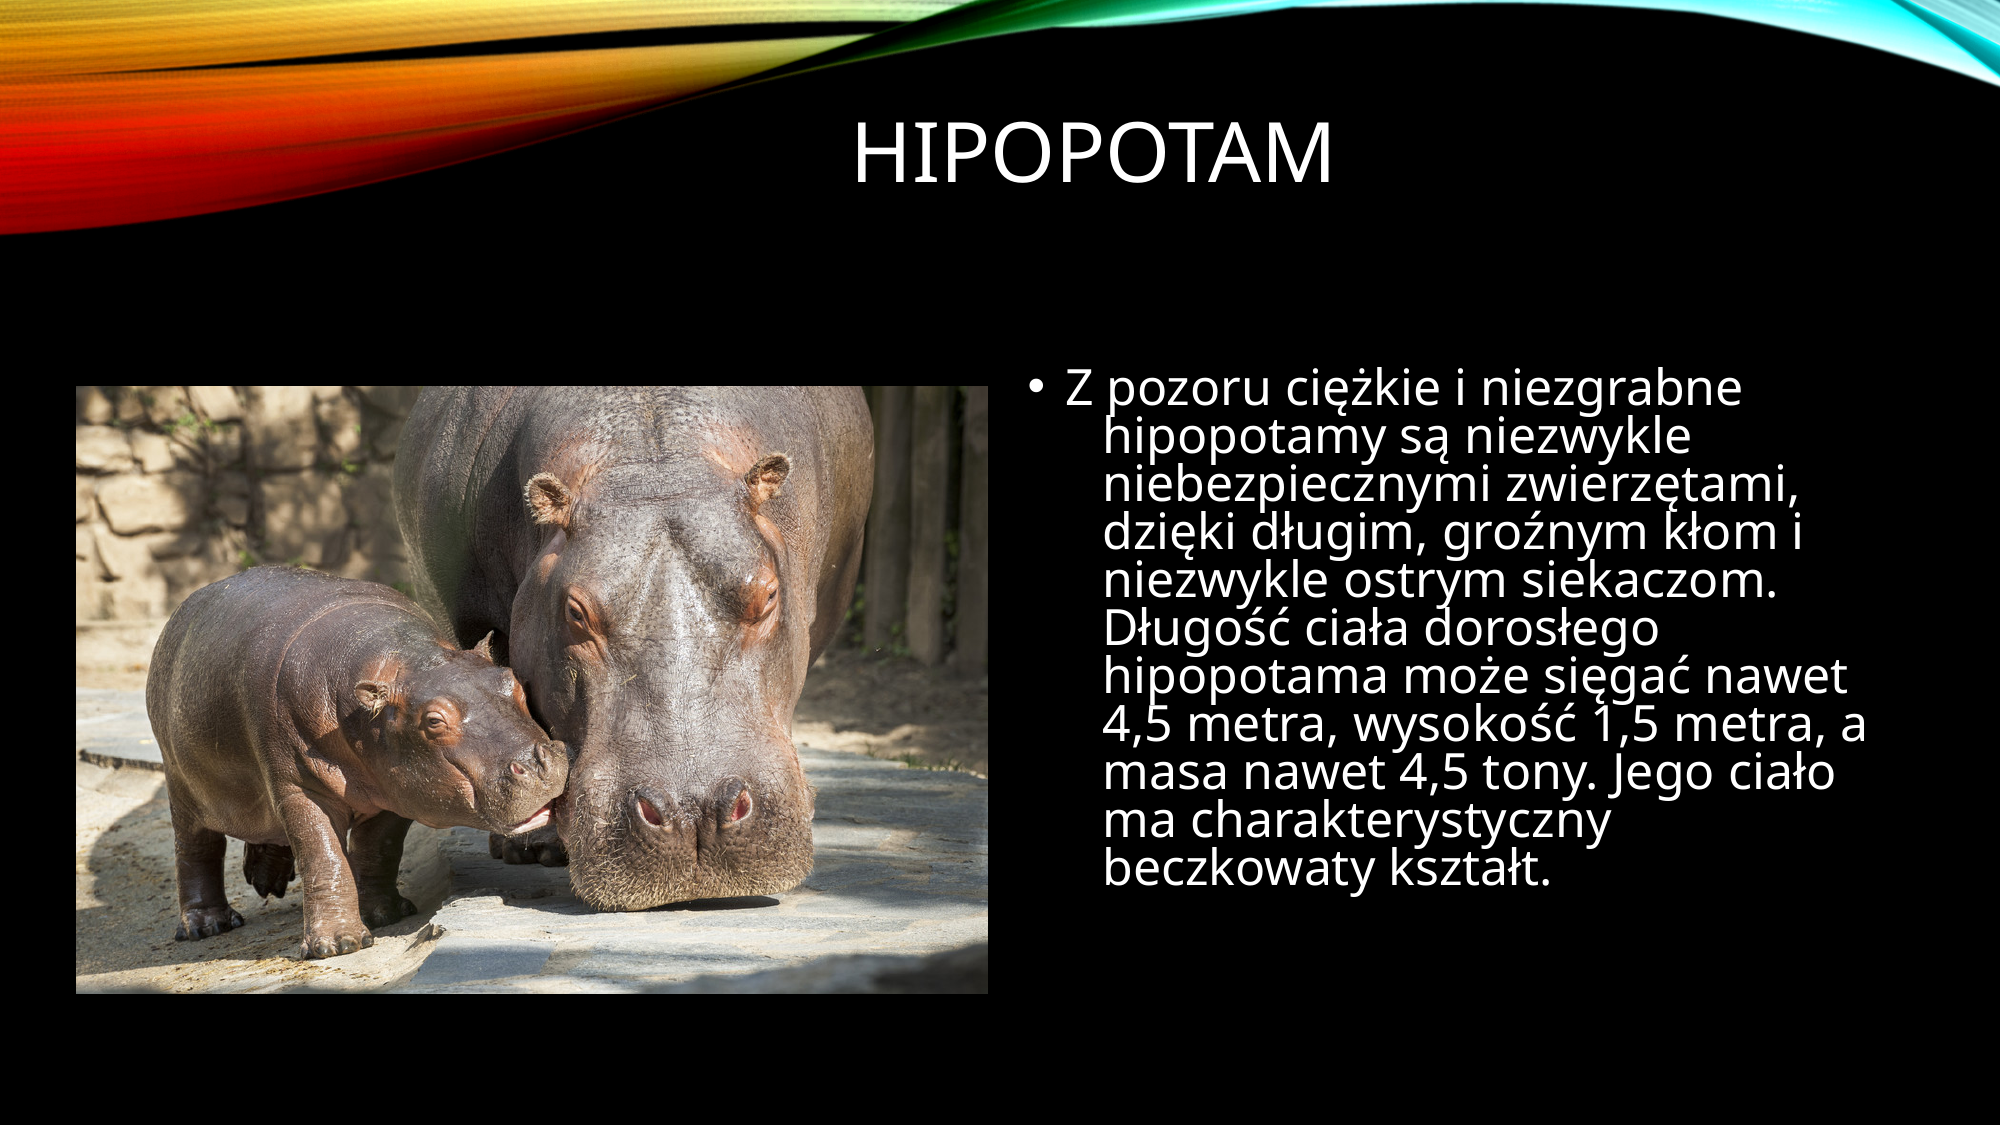

# hipopotam
Z pozoru ciężkie i niezgrabne hipopotamy są niezwykle niebezpiecznymi zwierzętami, dzięki długim, groźnym kłom i niezwykle ostrym siekaczom. Długość ciała dorosłego hipopotama może sięgać nawet 4,5 metra, wysokość 1,5 metra, a masa nawet 4,5 tony. Jego ciało ma charakterystyczny beczkowaty kształt.